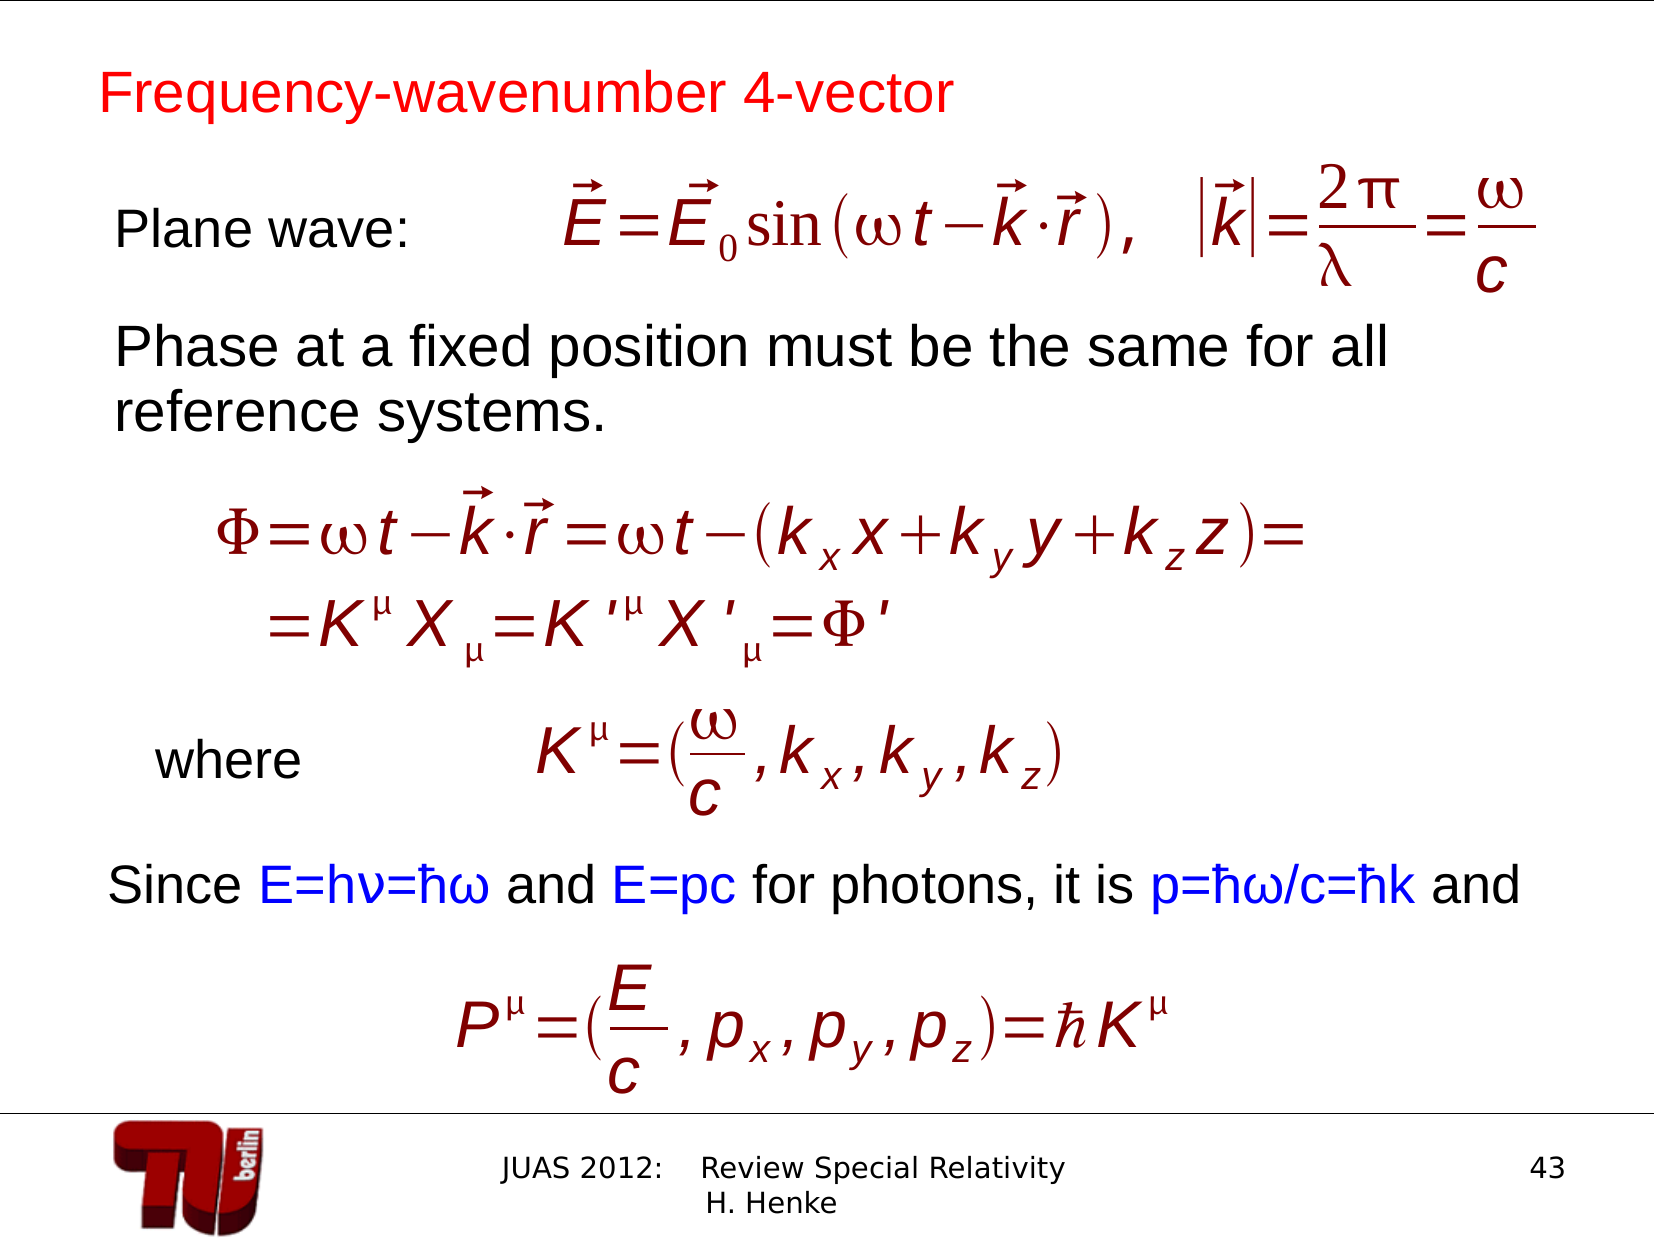

Frequency-wavenumber 4-vector
Plane wave:
Phase at a fixed position must be the same for all reference systems.
where
Since E=hν=ħω and E=pc for photons, it is p=ħω/c=ħk and
43